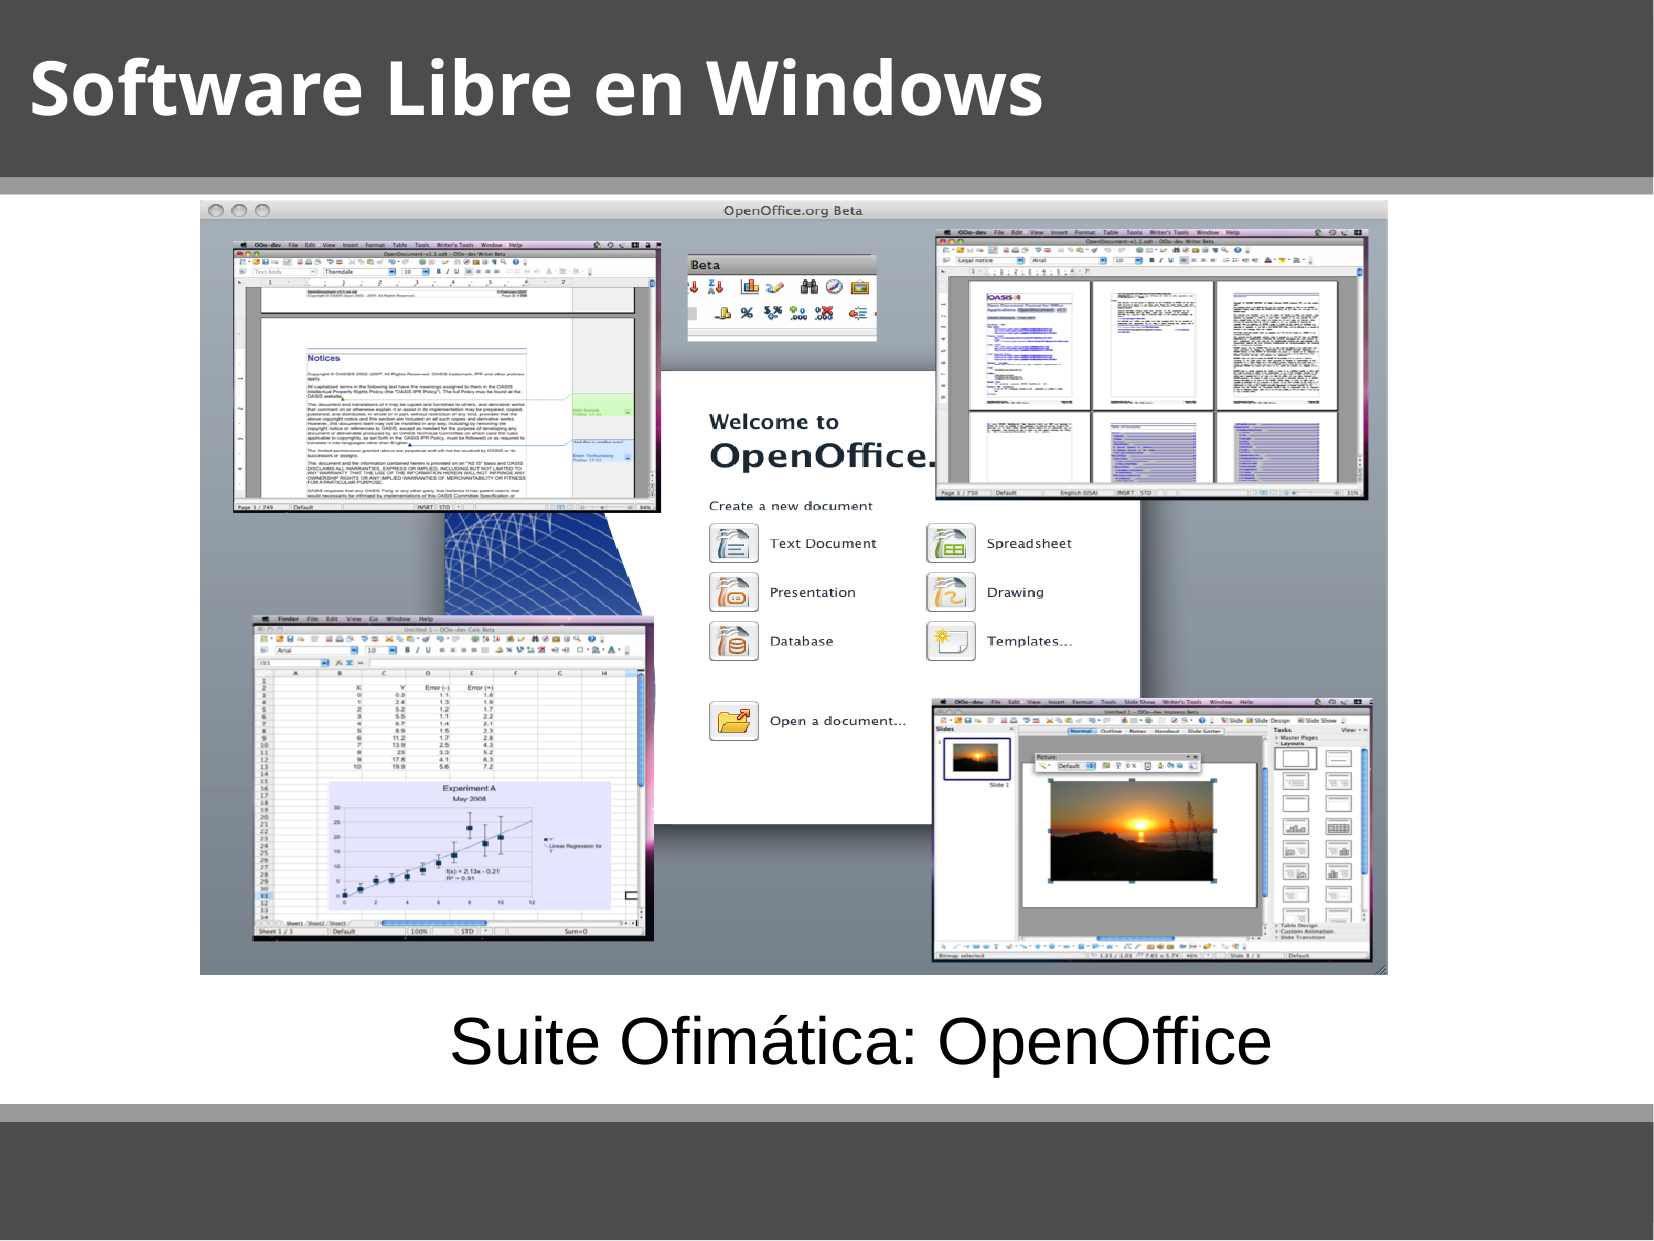

# Software Libre en Windows
Suite Ofimática: OpenOffice